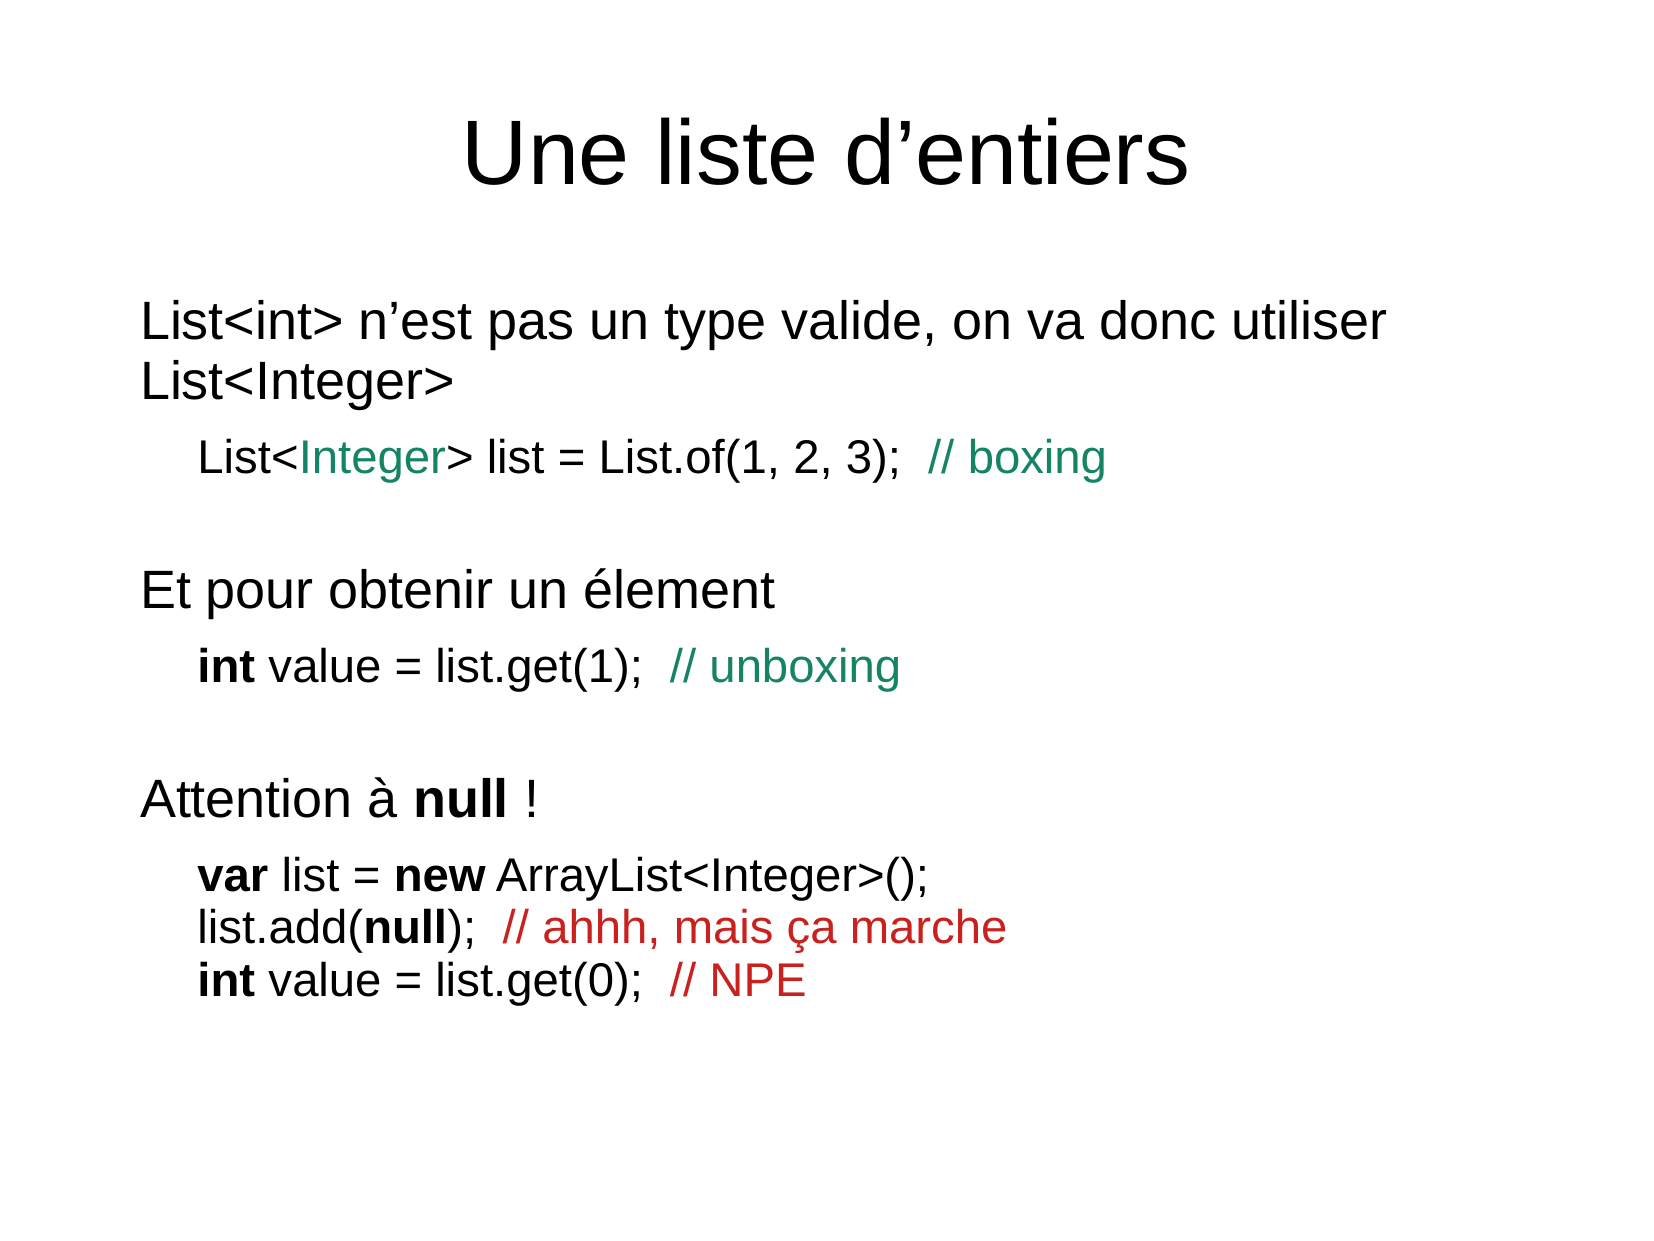

# Une liste d’entiers
List<int> n’est pas un type valide, on va donc utiliser List<Integer>
List<Integer> list = List.of(1, 2, 3); // boxing
Et pour obtenir un élement
int value = list.get(1); // unboxing
Attention à null !
var list = new ArrayList<Integer>();
list.add(null); // ahhh, mais ça marche
int value = list.get(0); // NPE